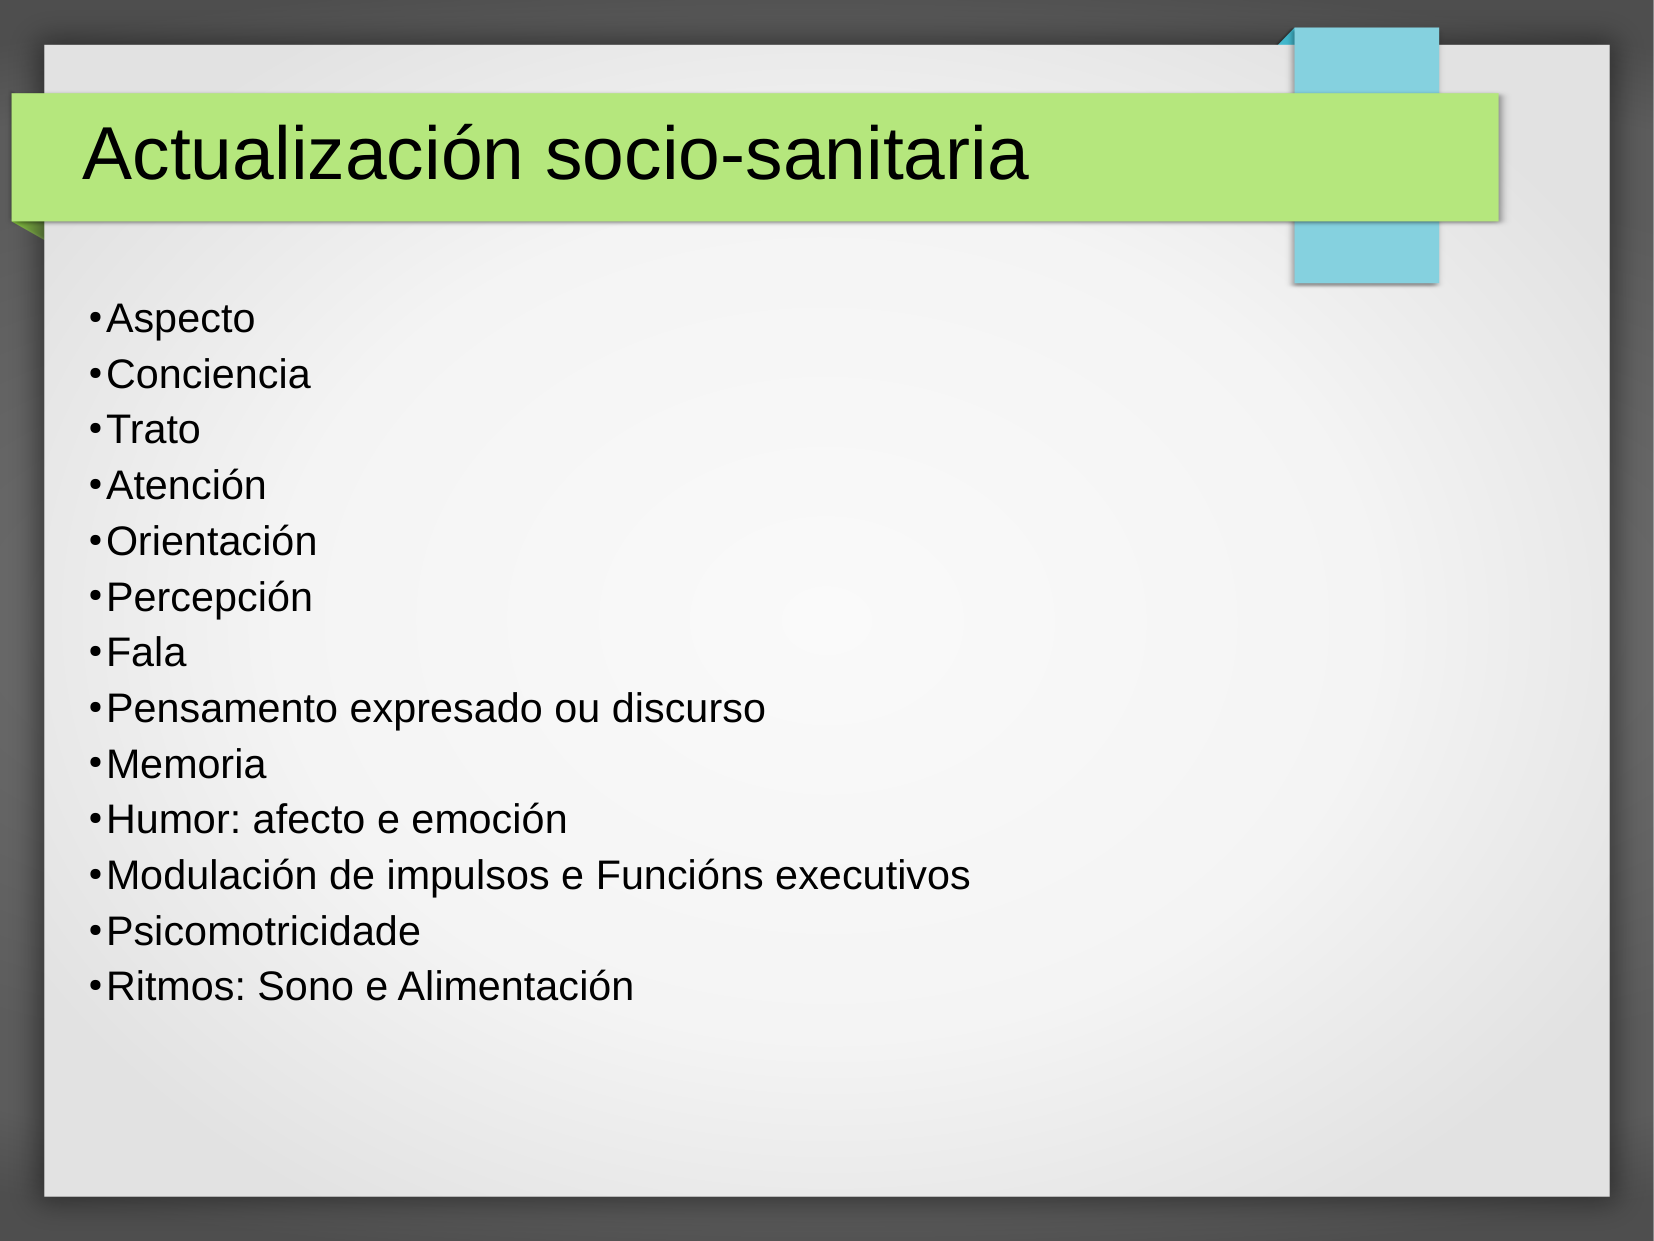

# Actualización socio-sanitaria
Aspecto
Conciencia
Trato
Atención
Orientación
Percepción
Fala
Pensamento expresado ou discurso
Memoria
Humor: afecto e emoción
Modulación de impulsos e Funcións executivos
Psicomotricidade
Ritmos: Sono e Alimentación